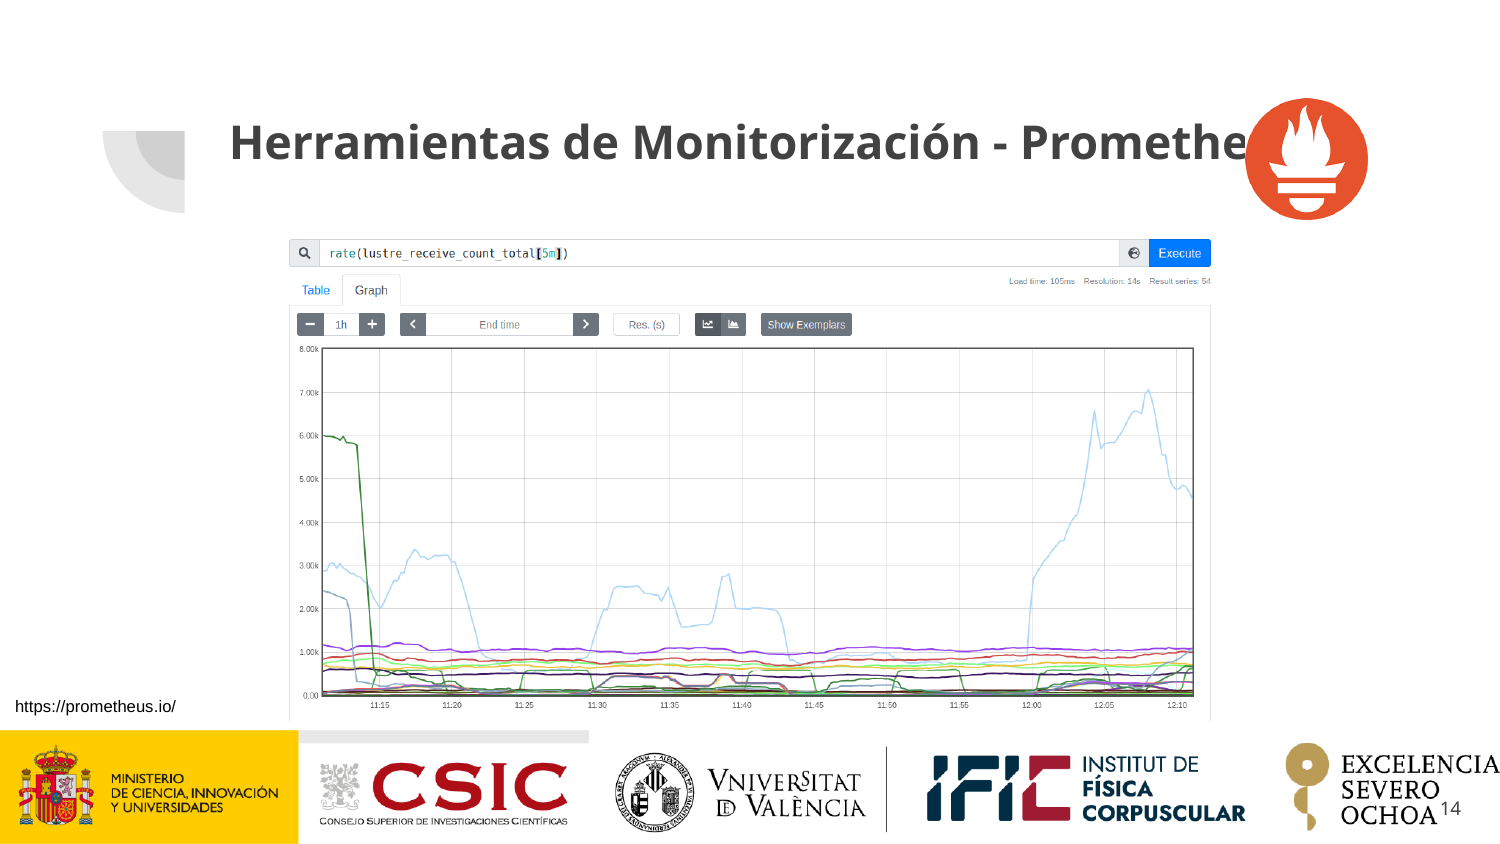

# Herramientas de Monitorización - Prometheus
https://prometheus.io/